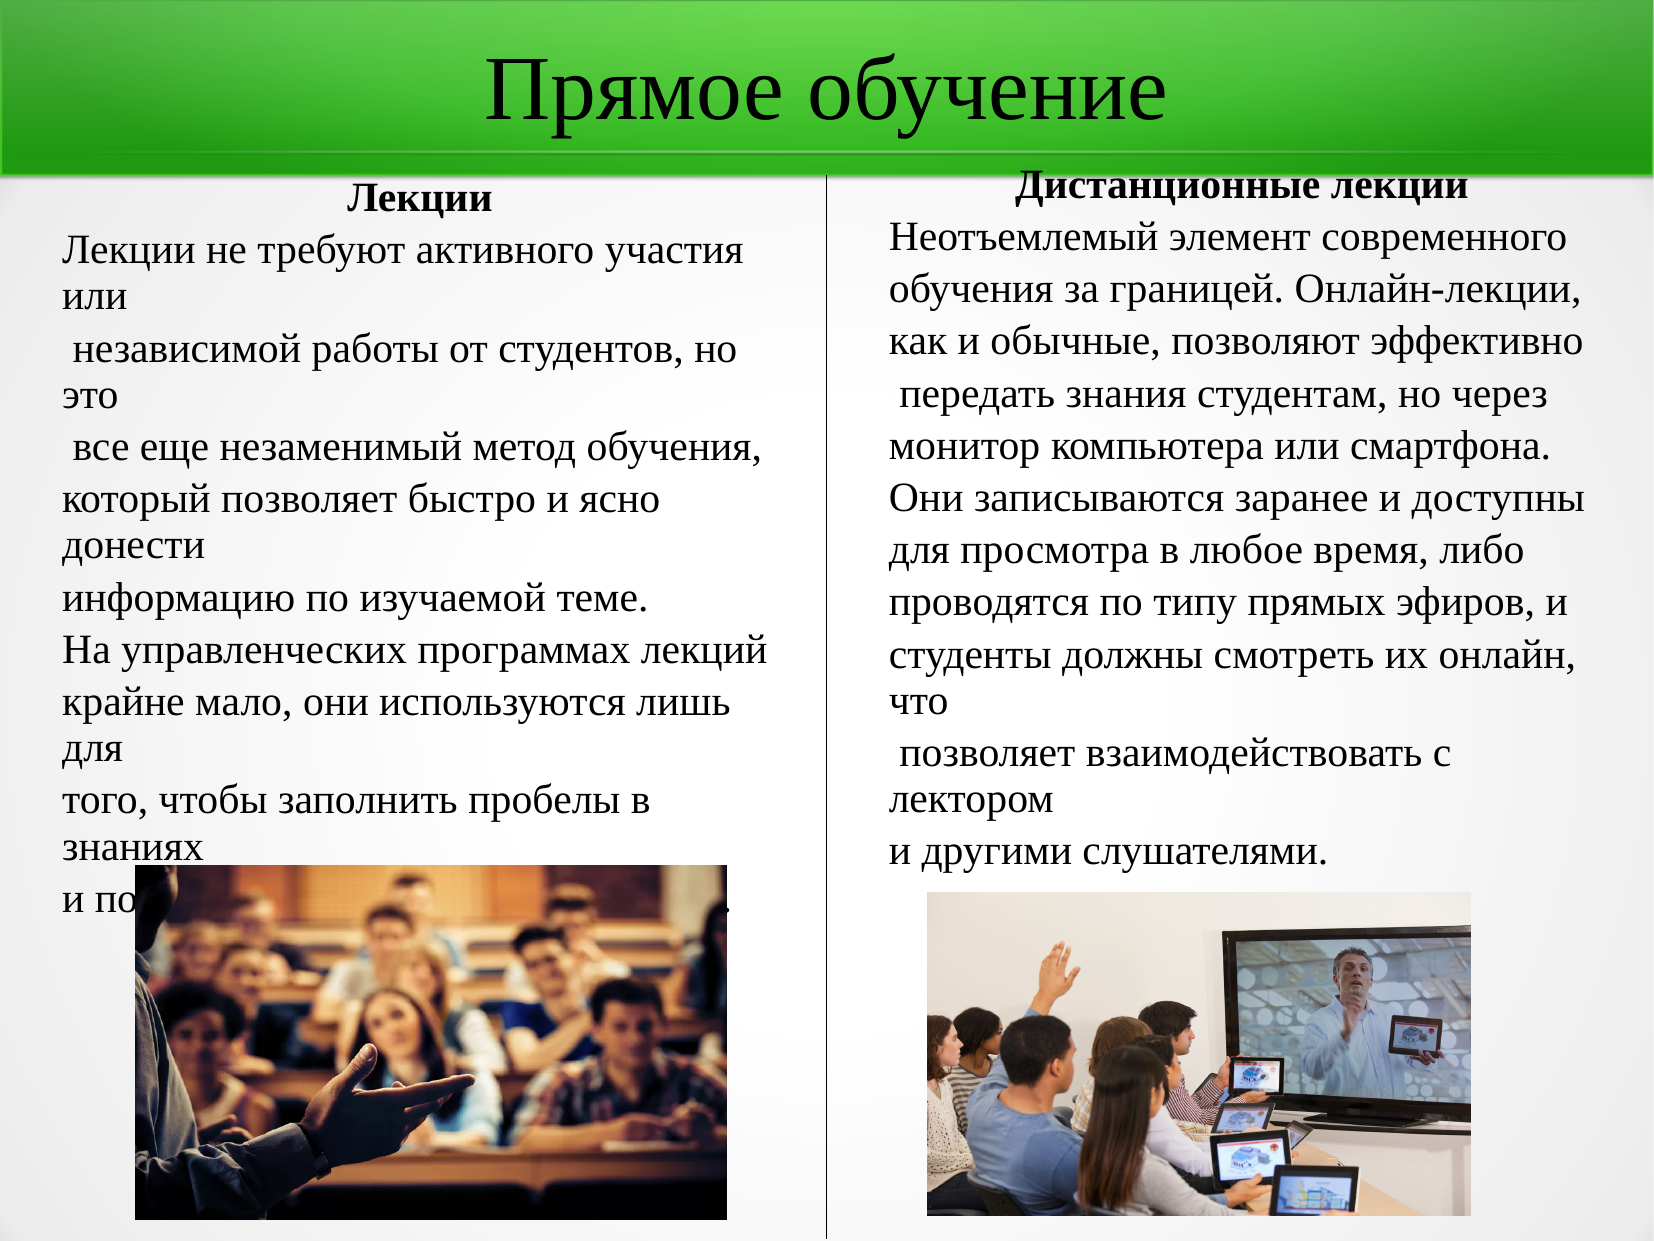

# Прямое обучение
Дистанционные лекции
Неотъемлемый элемент современного
обучения за границей. Онлайн-лекции,
как и обычные, позволяют эффективно
 передать знания студентам, но через
монитор компьютера или смартфона.
Они записываются заранее и доступны
для просмотра в любое время, либо
проводятся по типу прямых эфиров, и
студенты должны смотреть их онлайн, что
 позволяет взаимодействовать с лектором
и другими слушателями.
Лекции
Лекции не требуют активного участия или
 независимой работы от студентов, но это
 все еще незаменимый метод обучения,
который позволяет быстро и ясно донести
информацию по изучаемой теме.
На управленческих программах лекций
крайне мало, они используются лишь для
того, чтобы заполнить пробелы в знаниях
и поделиться ключевыми моментами.